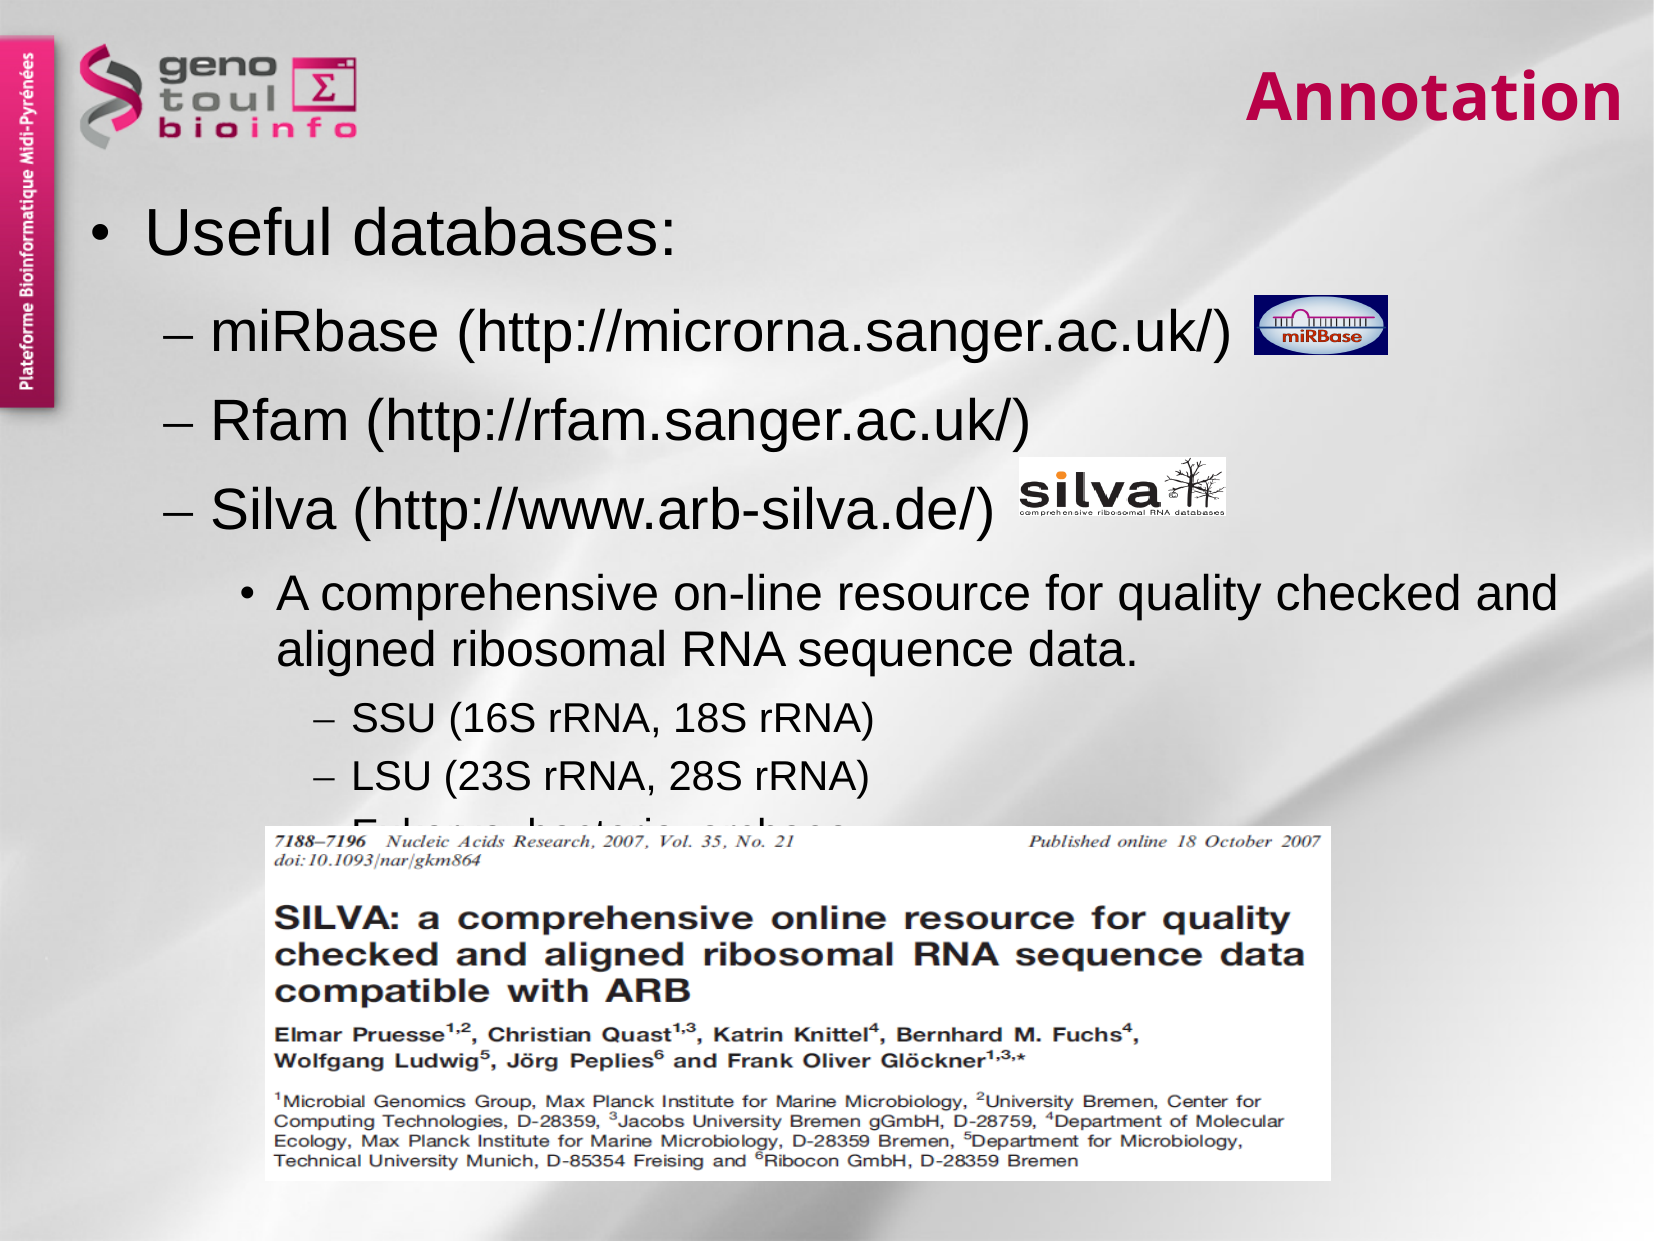

Annotation
# Useful databases:
miRbase (http://microrna.sanger.ac.uk/)
Rfam (http://rfam.sanger.ac.uk/)
Silva (http://www.arb-silva.de/)
A comprehensive on-line resource for quality checked and aligned ribosomal RNA sequence data.
SSU (16S rRNA, 18S rRNA)
LSU (23S rRNA, 28S rRNA)
Eukarya, bacteria, archaea